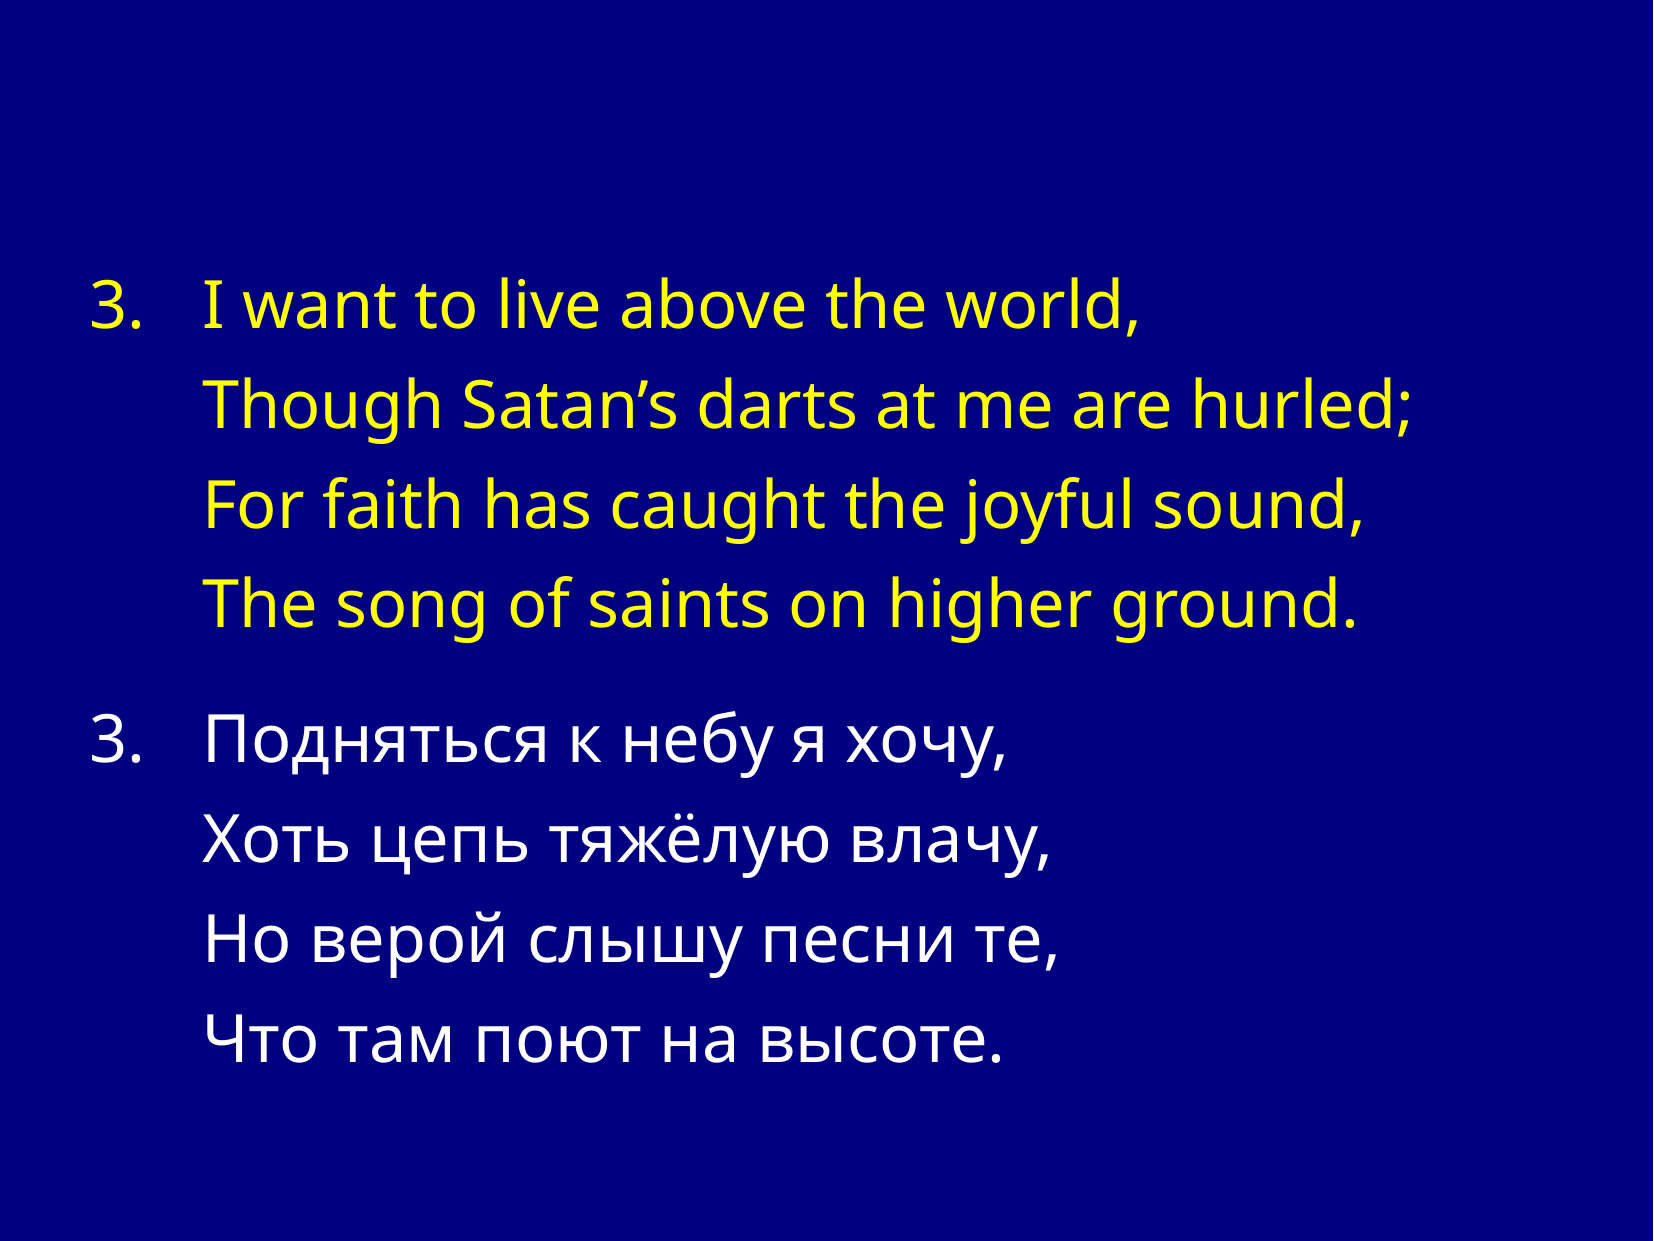

3.	I want to live above the world,
	Though Satan’s darts at me are hurled;
	For faith has caught the joyful sound,
	The song of saints on higher ground.
3.	Подняться к небу я хочу,
	Хоть цепь тяжёлую влачу,
	Но верой слышу песни те,
	Что там поют на высоте.